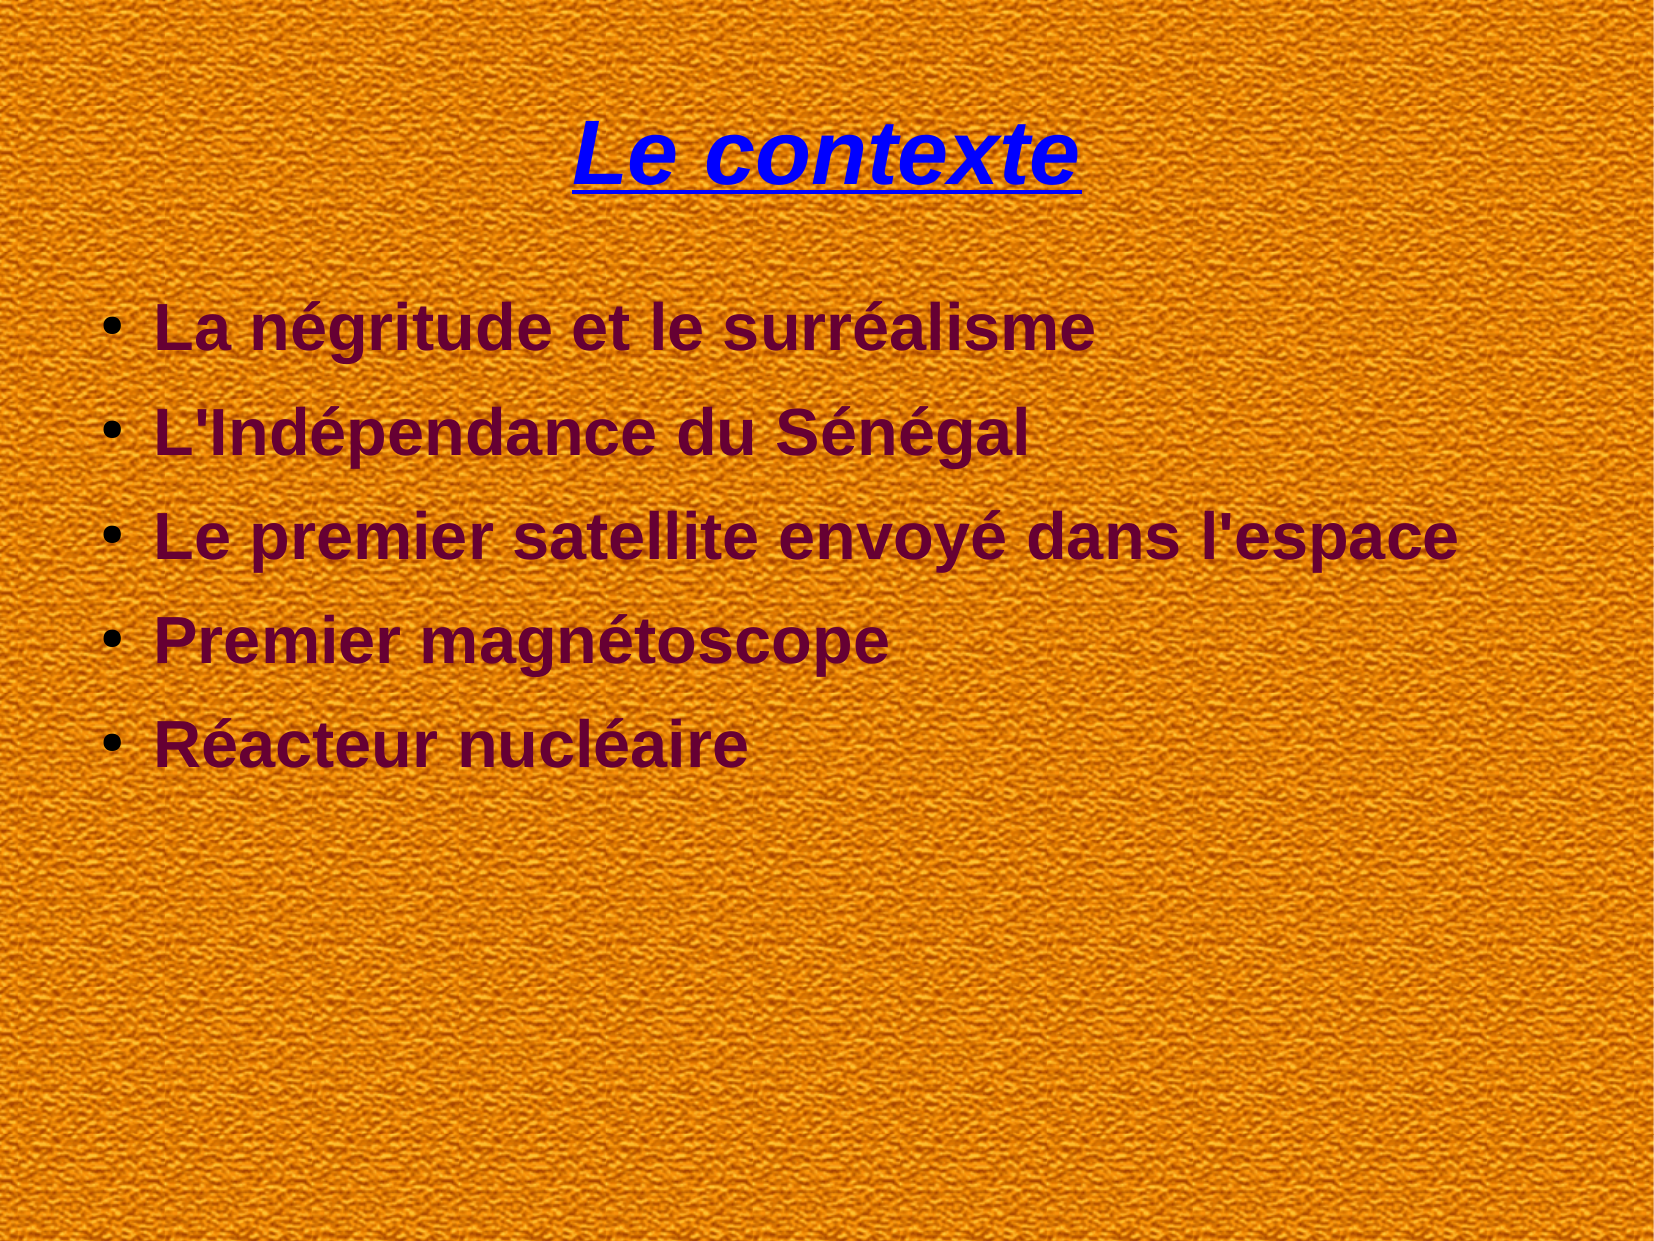

# Le contexte
La négritude et le surréalisme
L'Indépendance du Sénégal
Le premier satellite envoyé dans l'espace
Premier magnétoscope
Réacteur nucléaire